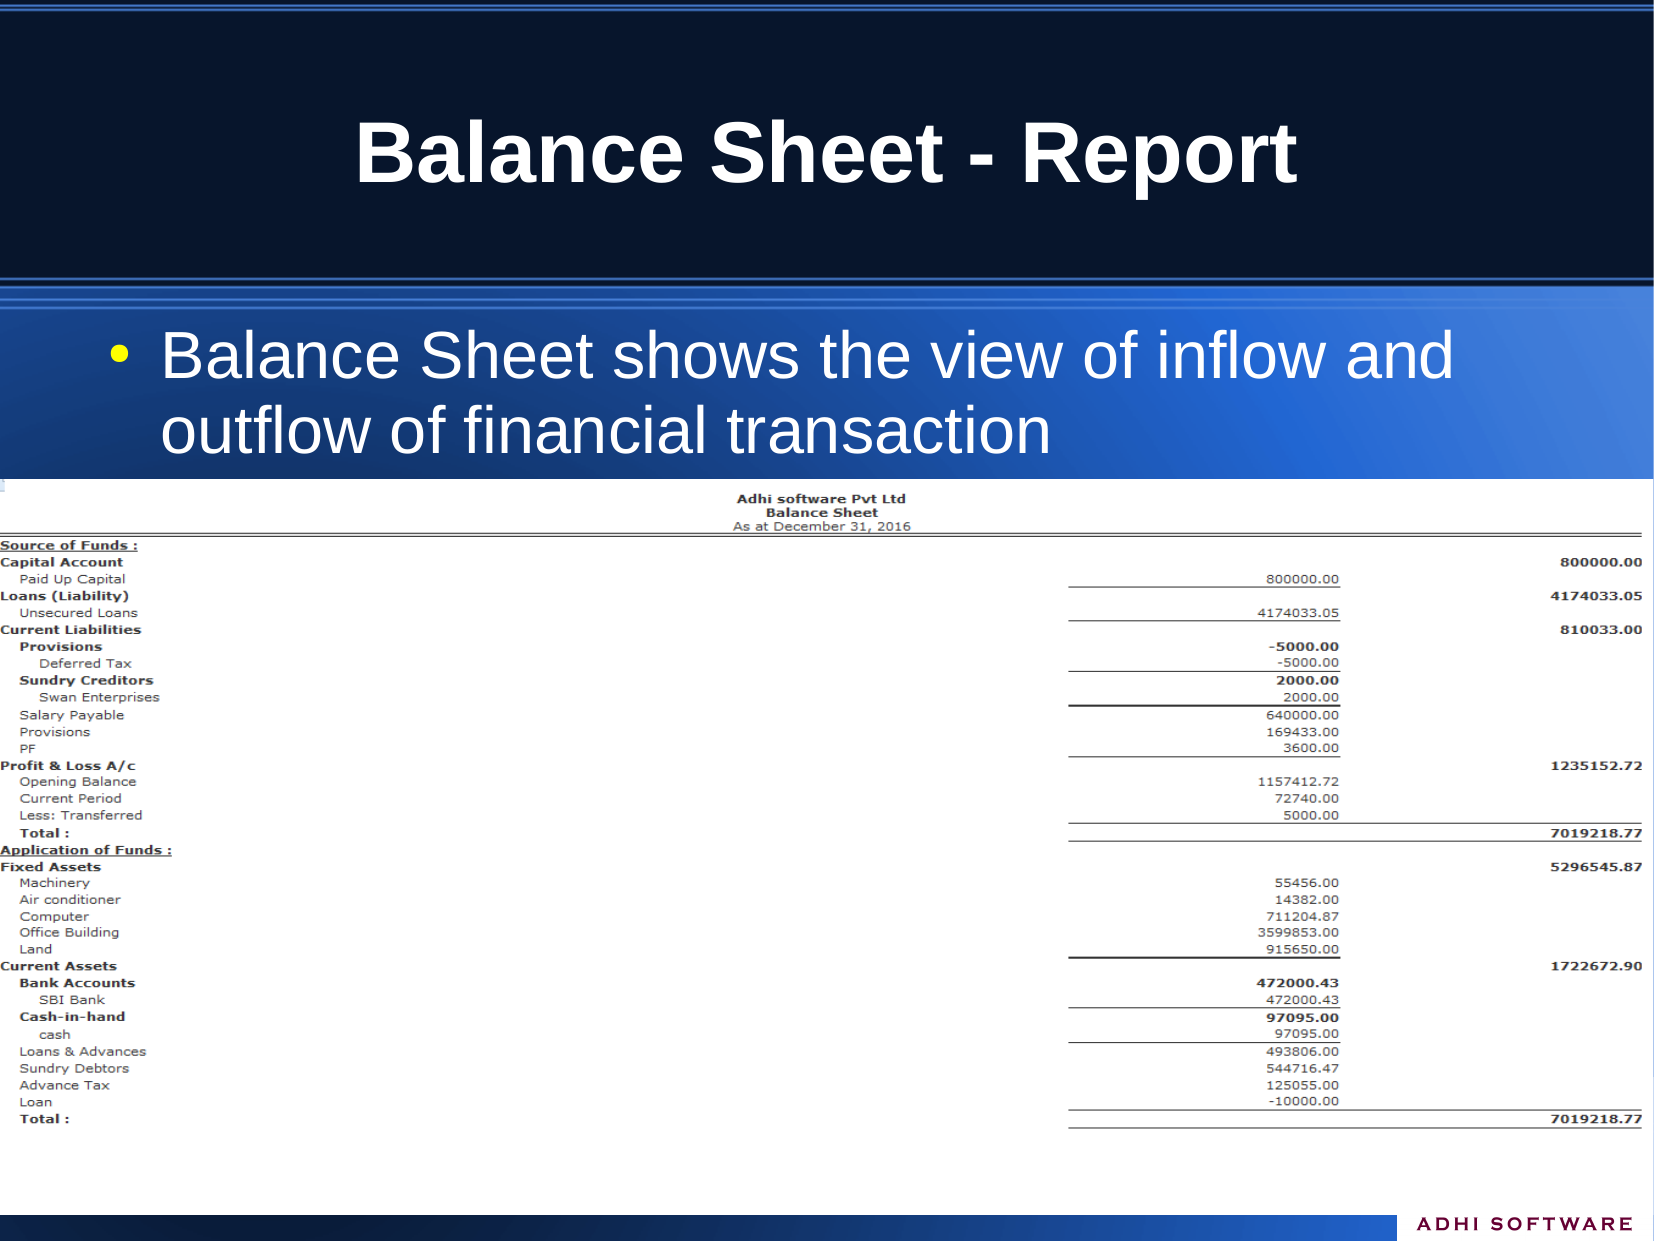

# Balance Sheet - Report
Balance Sheet shows the view of inflow and outflow of financial transaction